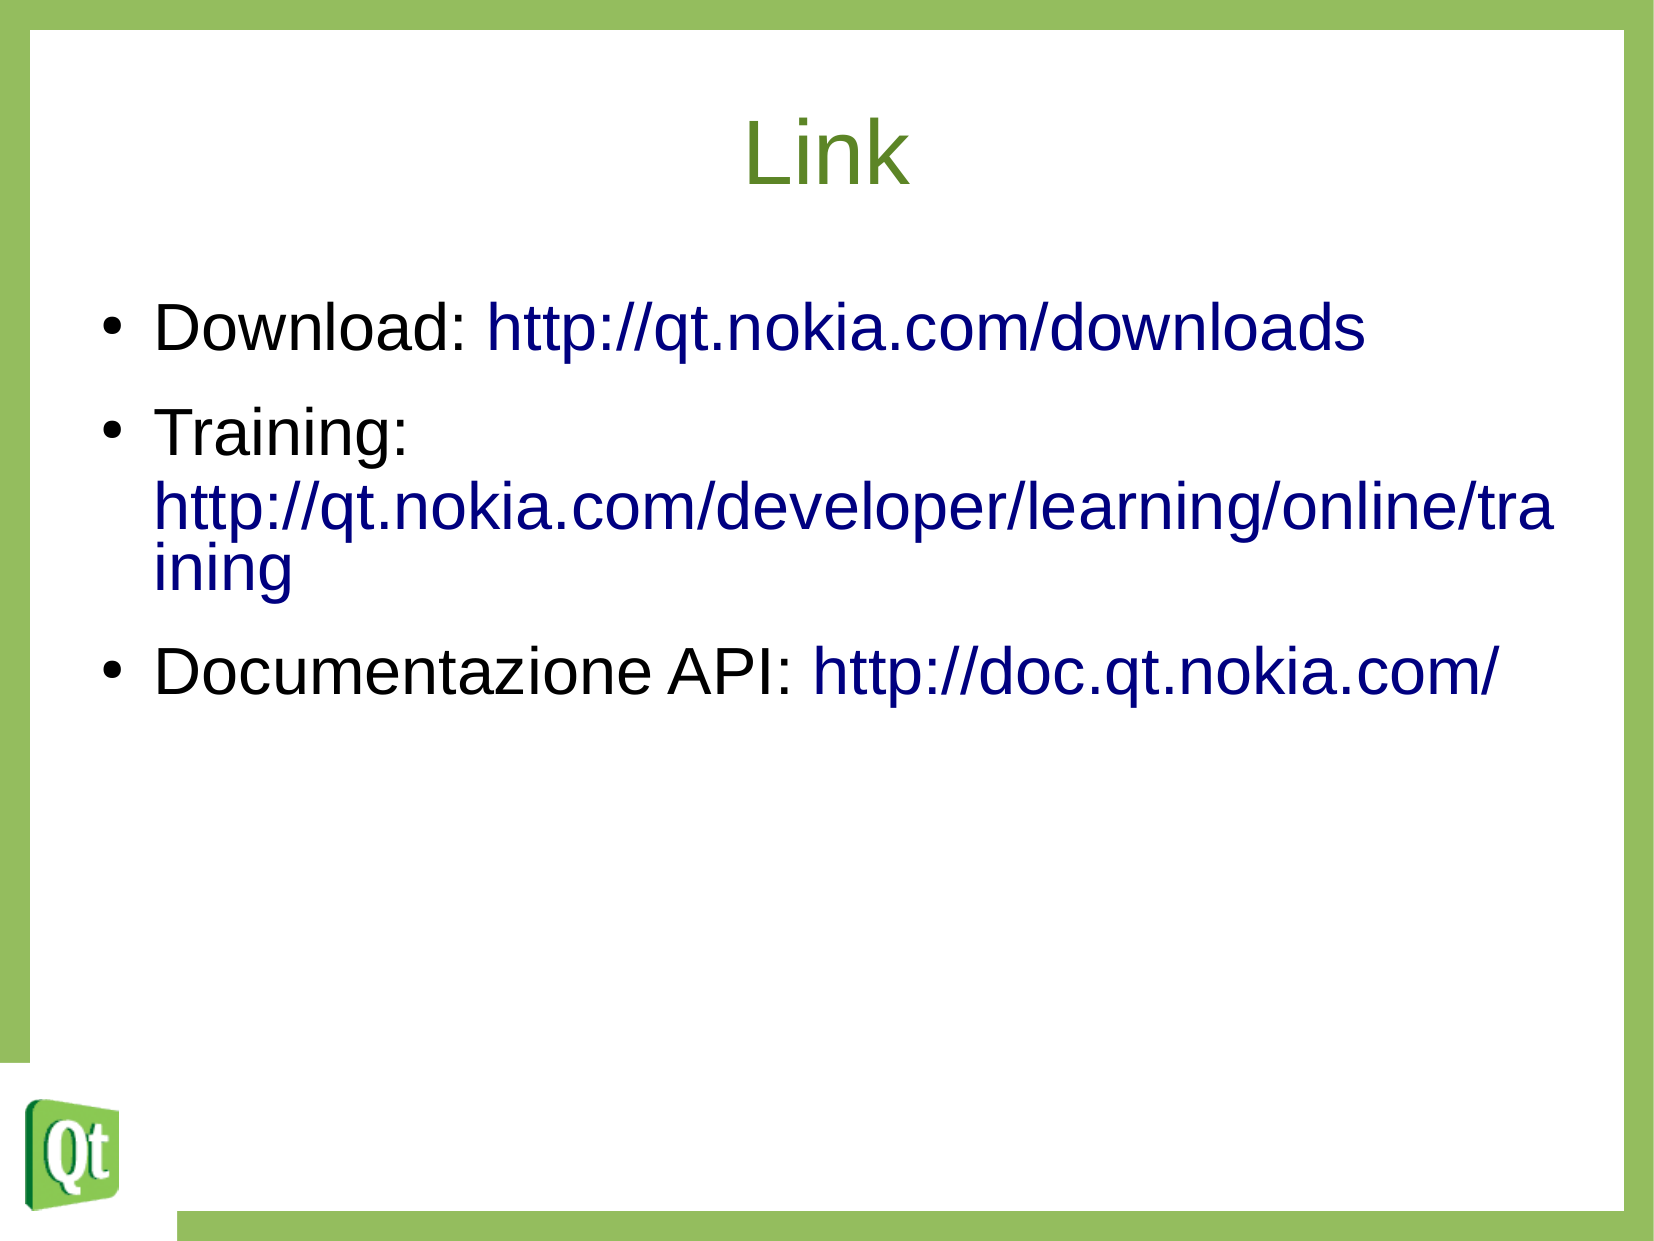

# Link
Download: http://qt.nokia.com/downloads
Training: http://qt.nokia.com/developer/learning/online/training
Documentazione API: http://doc.qt.nokia.com/